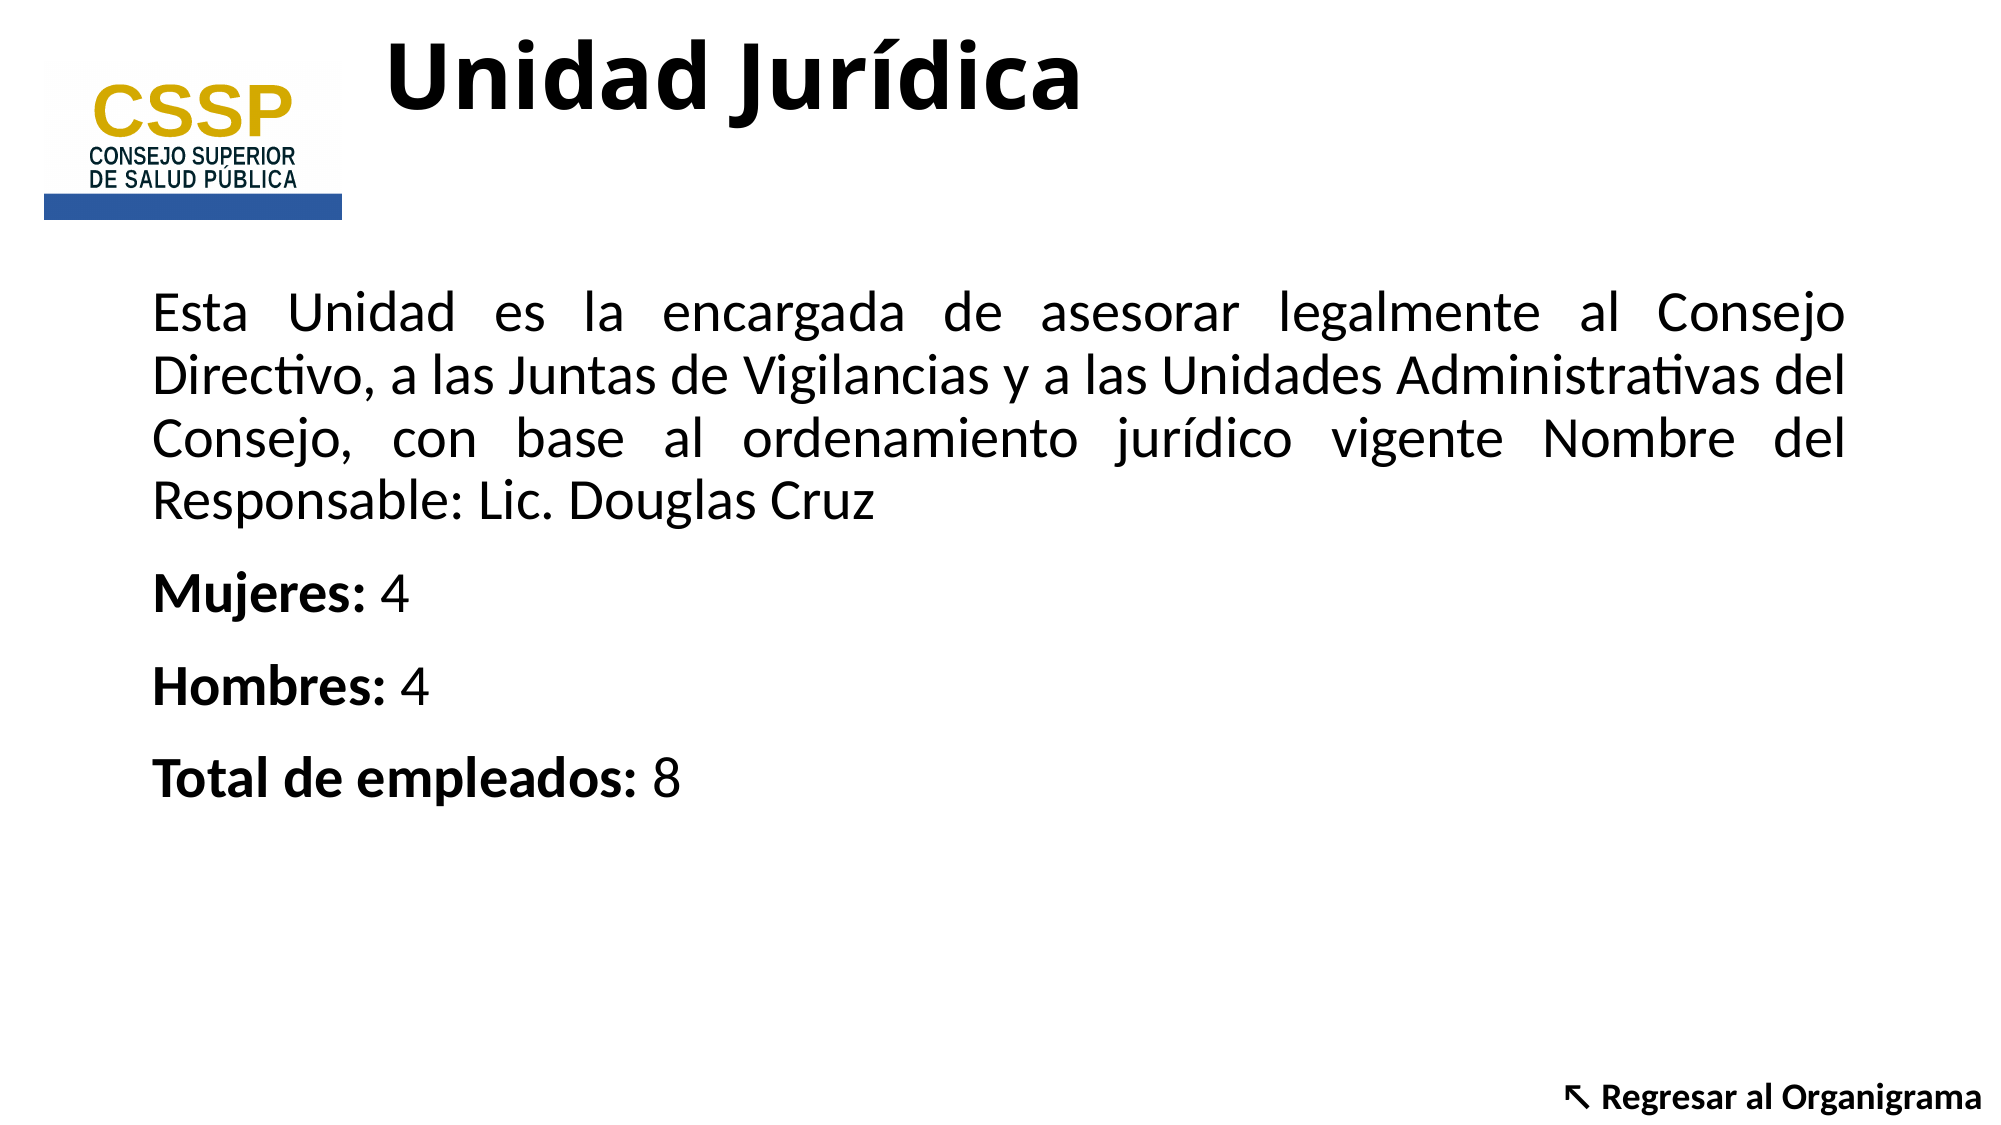

# Unidad Jurídica
Esta Unidad es la encargada de asesorar legalmente al Consejo Directivo, a las Juntas de Vigilancias y a las Unidades Administrativas del Consejo, con base al ordenamiento jurídico vigente Nombre del Responsable: Lic. Douglas Cruz
Mujeres: 4
Hombres: 4
Total de empleados: 8
↖ Regresar al Organigrama